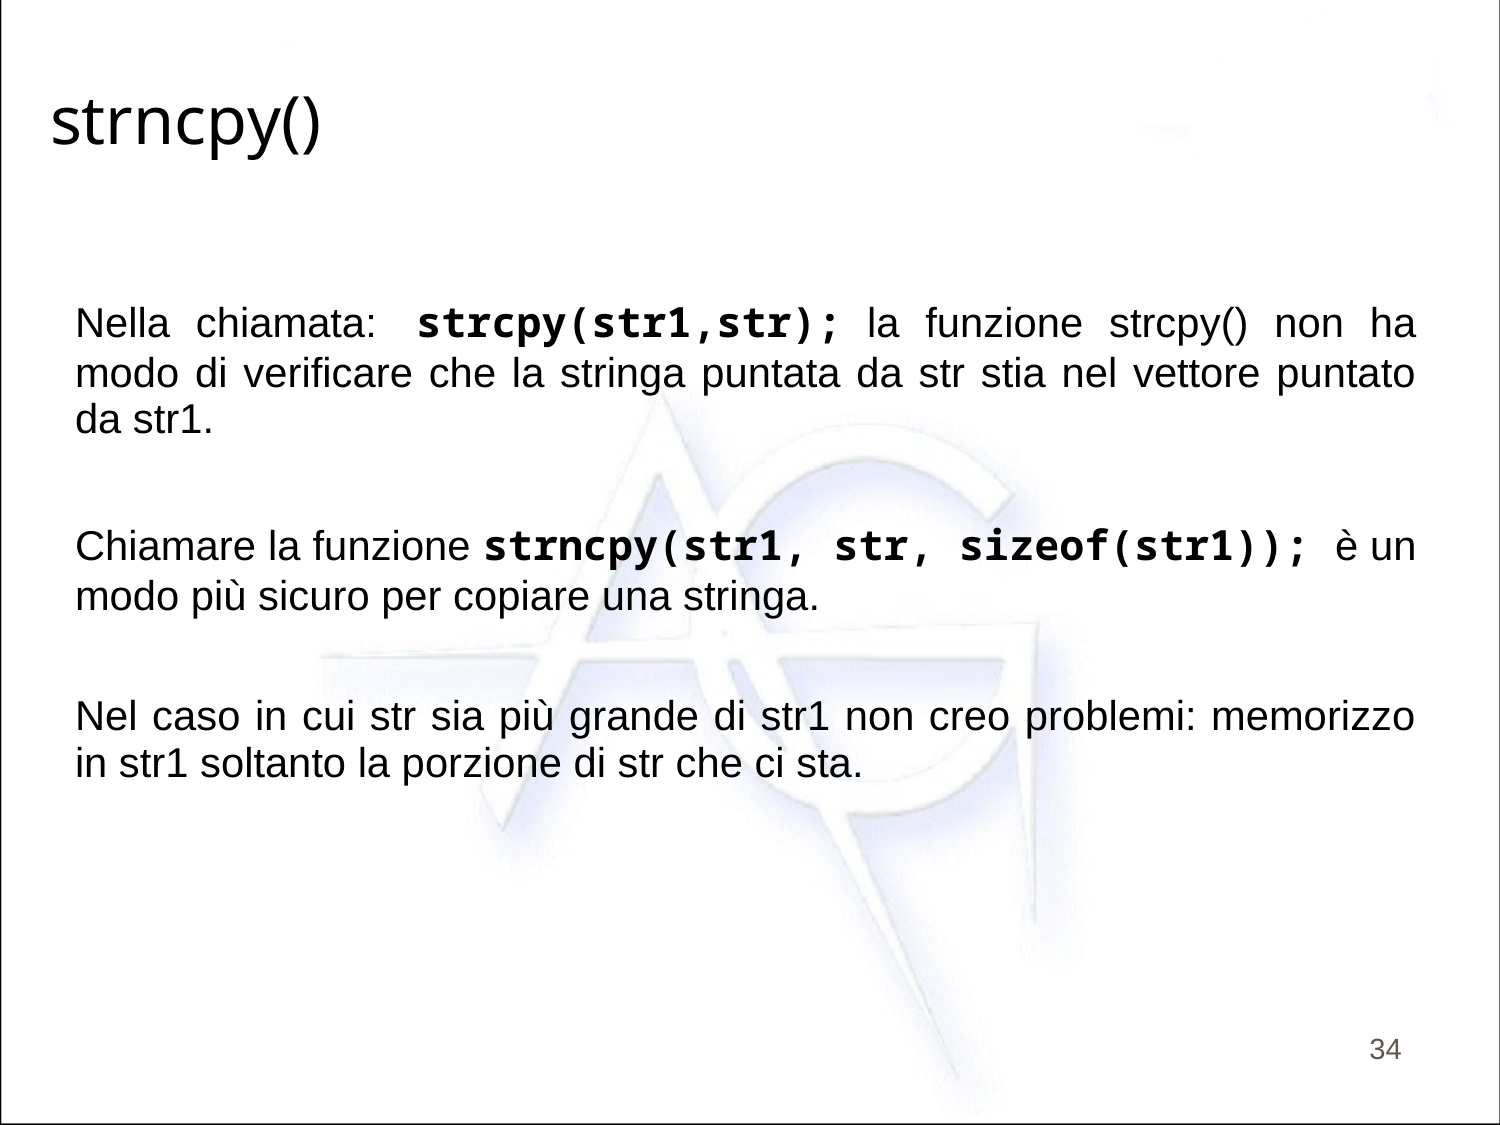

# strncpy()
Nella chiamata: strcpy(str1,str); la funzione strcpy() non ha modo di verificare che la stringa puntata da str stia nel vettore puntato da str1.
Chiamare la funzione strncpy(str1, str, sizeof(str1)); è un modo più sicuro per copiare una stringa.
Nel caso in cui str sia più grande di str1 non creo problemi: memorizzo in str1 soltanto la porzione di str che ci sta.
34